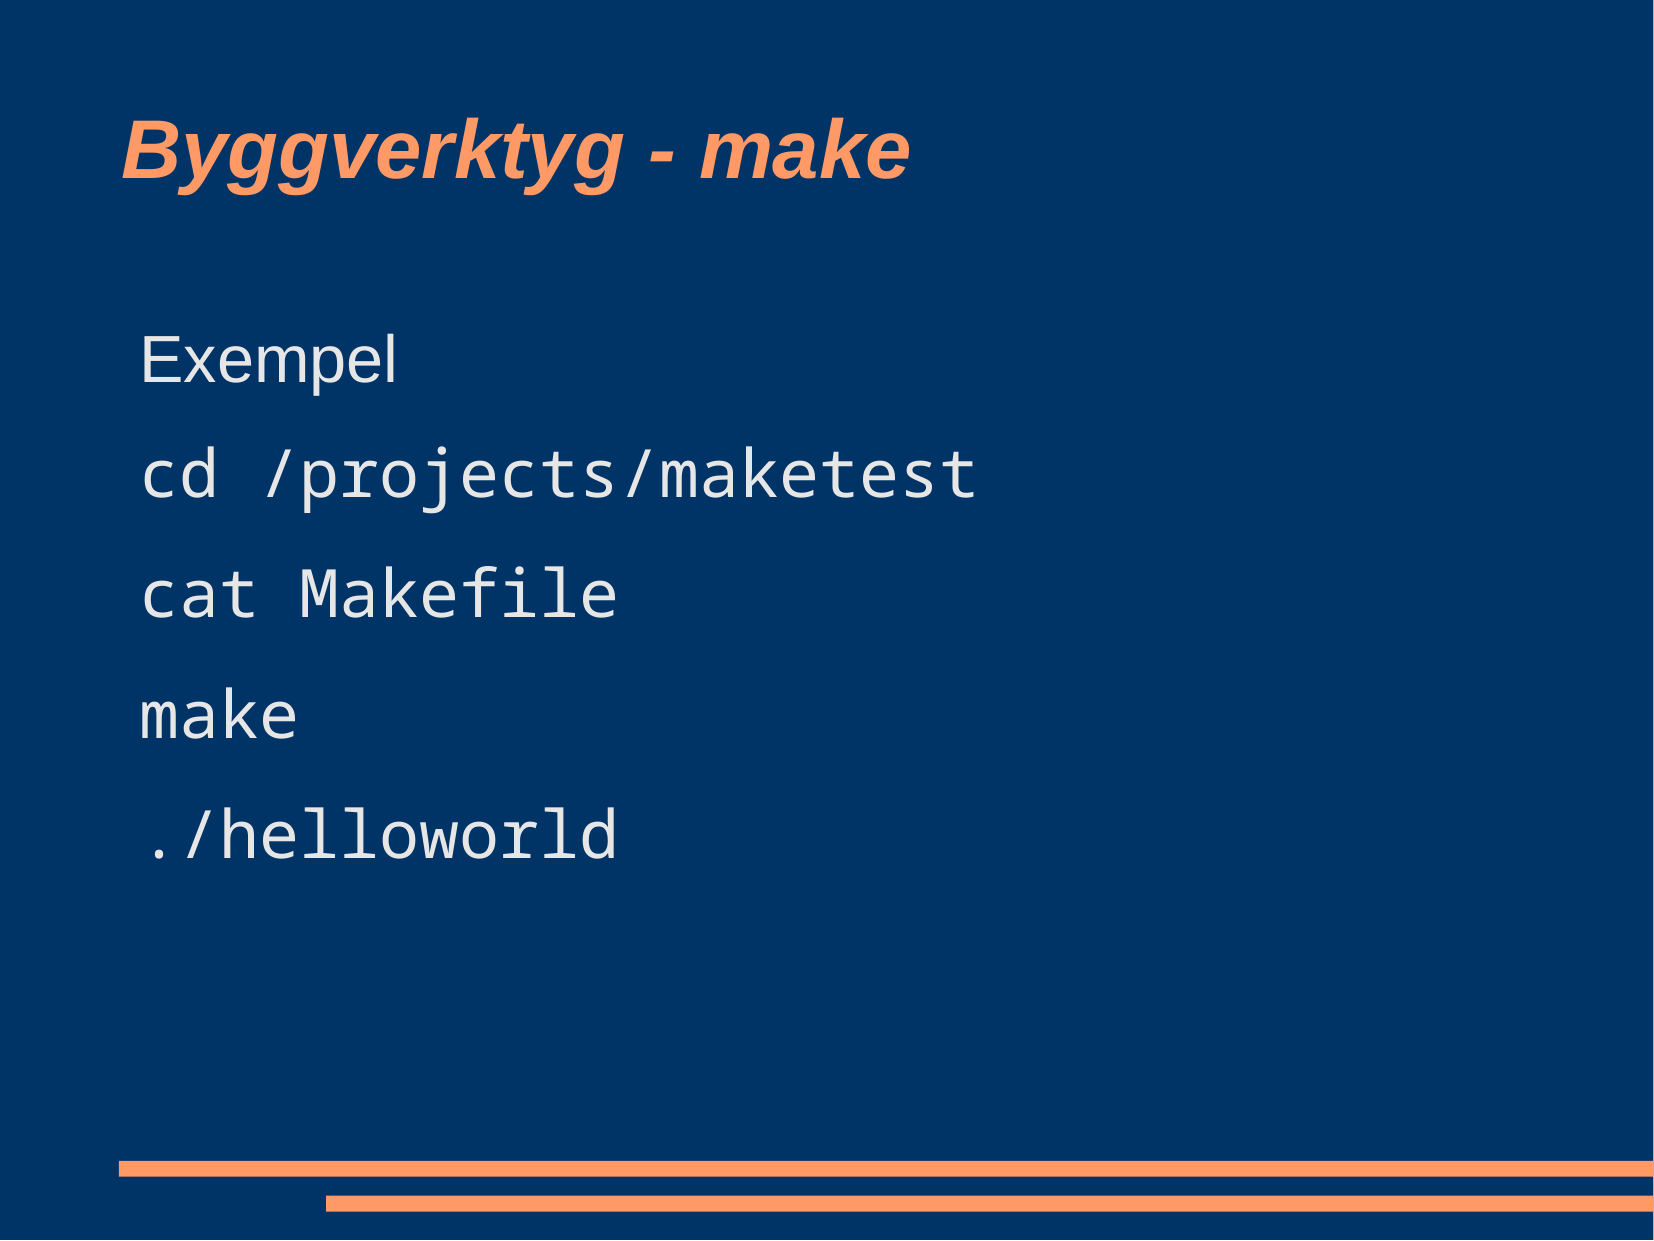

# Byggverktyg - make
Exempel
cd /projects/maketest
cat Makefile
make
./helloworld